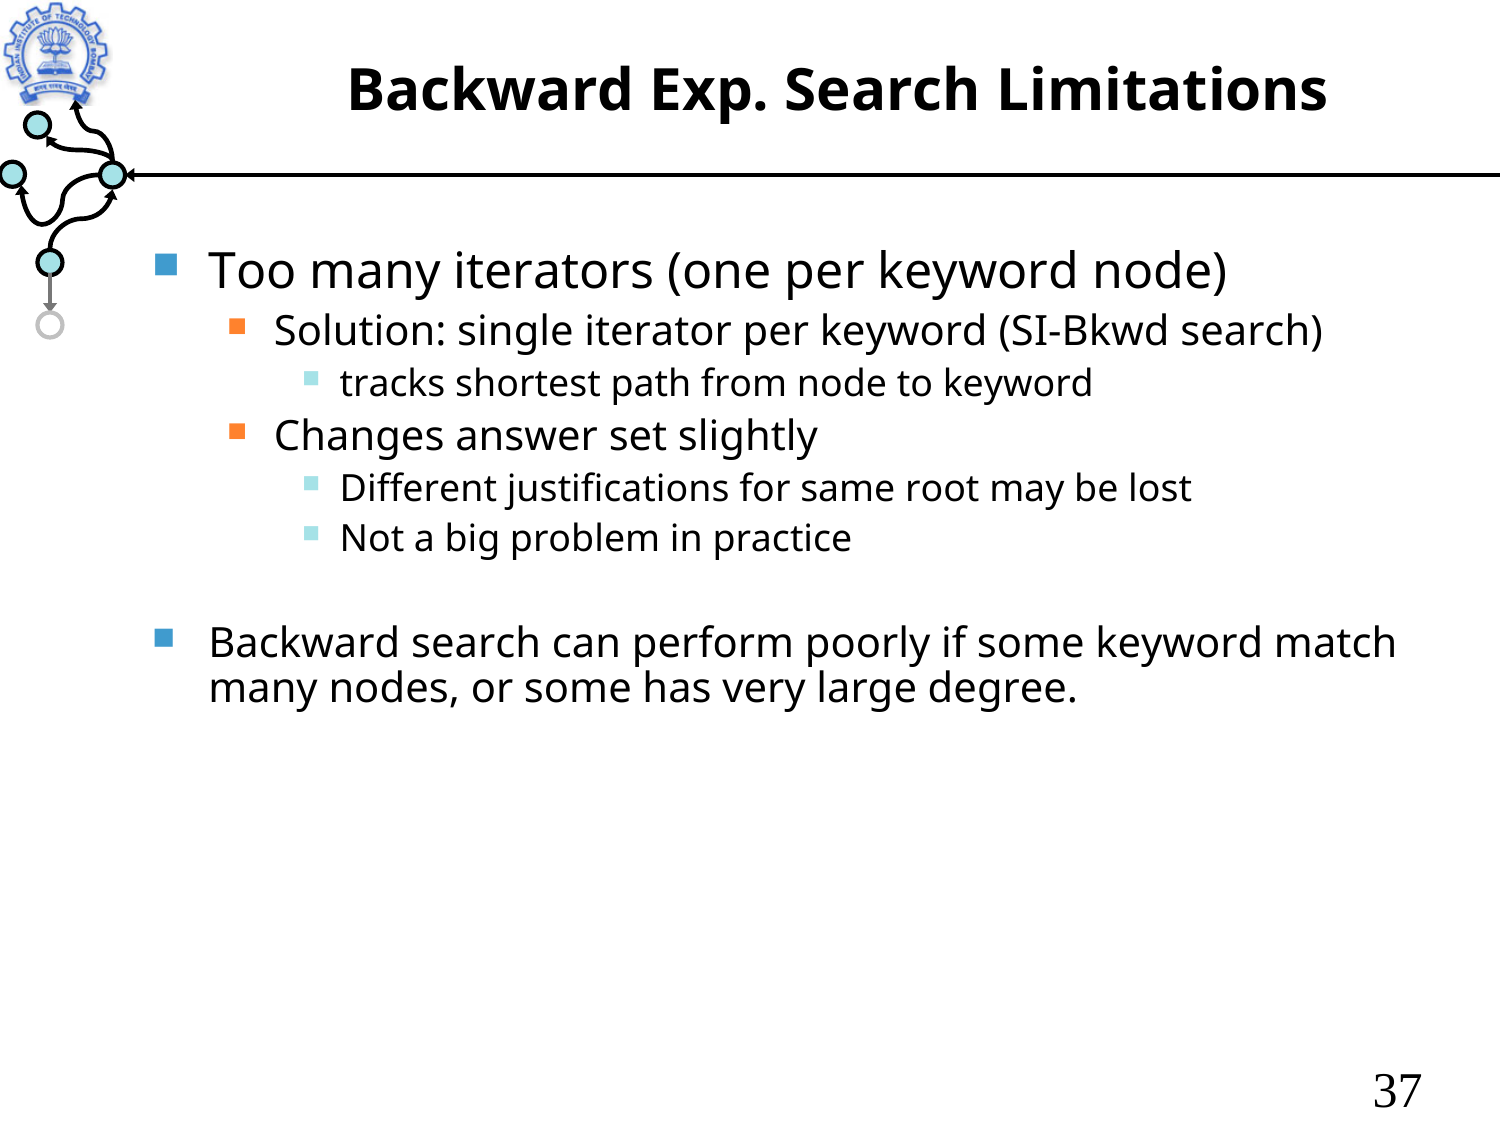

# Backward Exp. Search Limitations
Too many iterators (one per keyword node)
Solution: single iterator per keyword (SI-Bkwd search)
tracks shortest path from node to keyword
Changes answer set slightly
Different justifications for same root may be lost
Not a big problem in practice
Backward search can perform poorly if some keyword match many nodes, or some has very large degree.
37